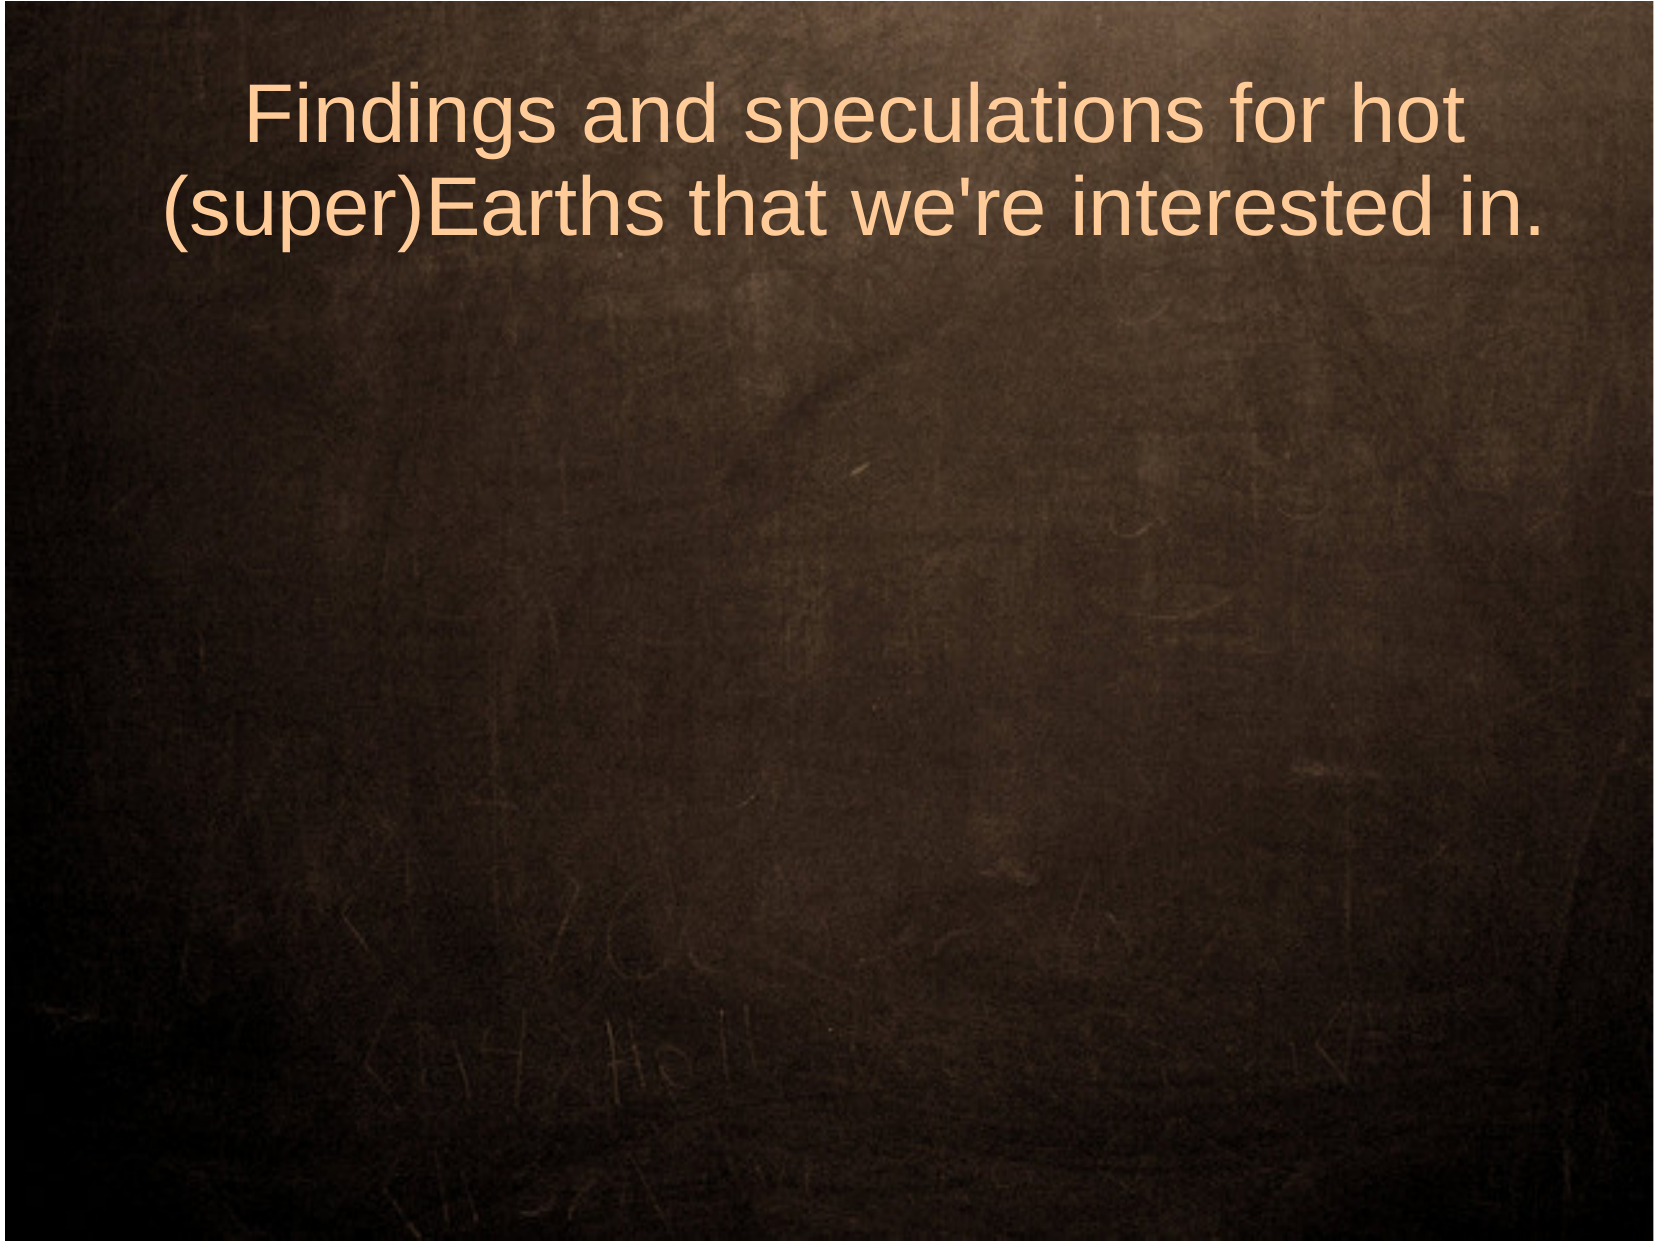

Findings and speculations for hot (super)Earths that we're interested in.